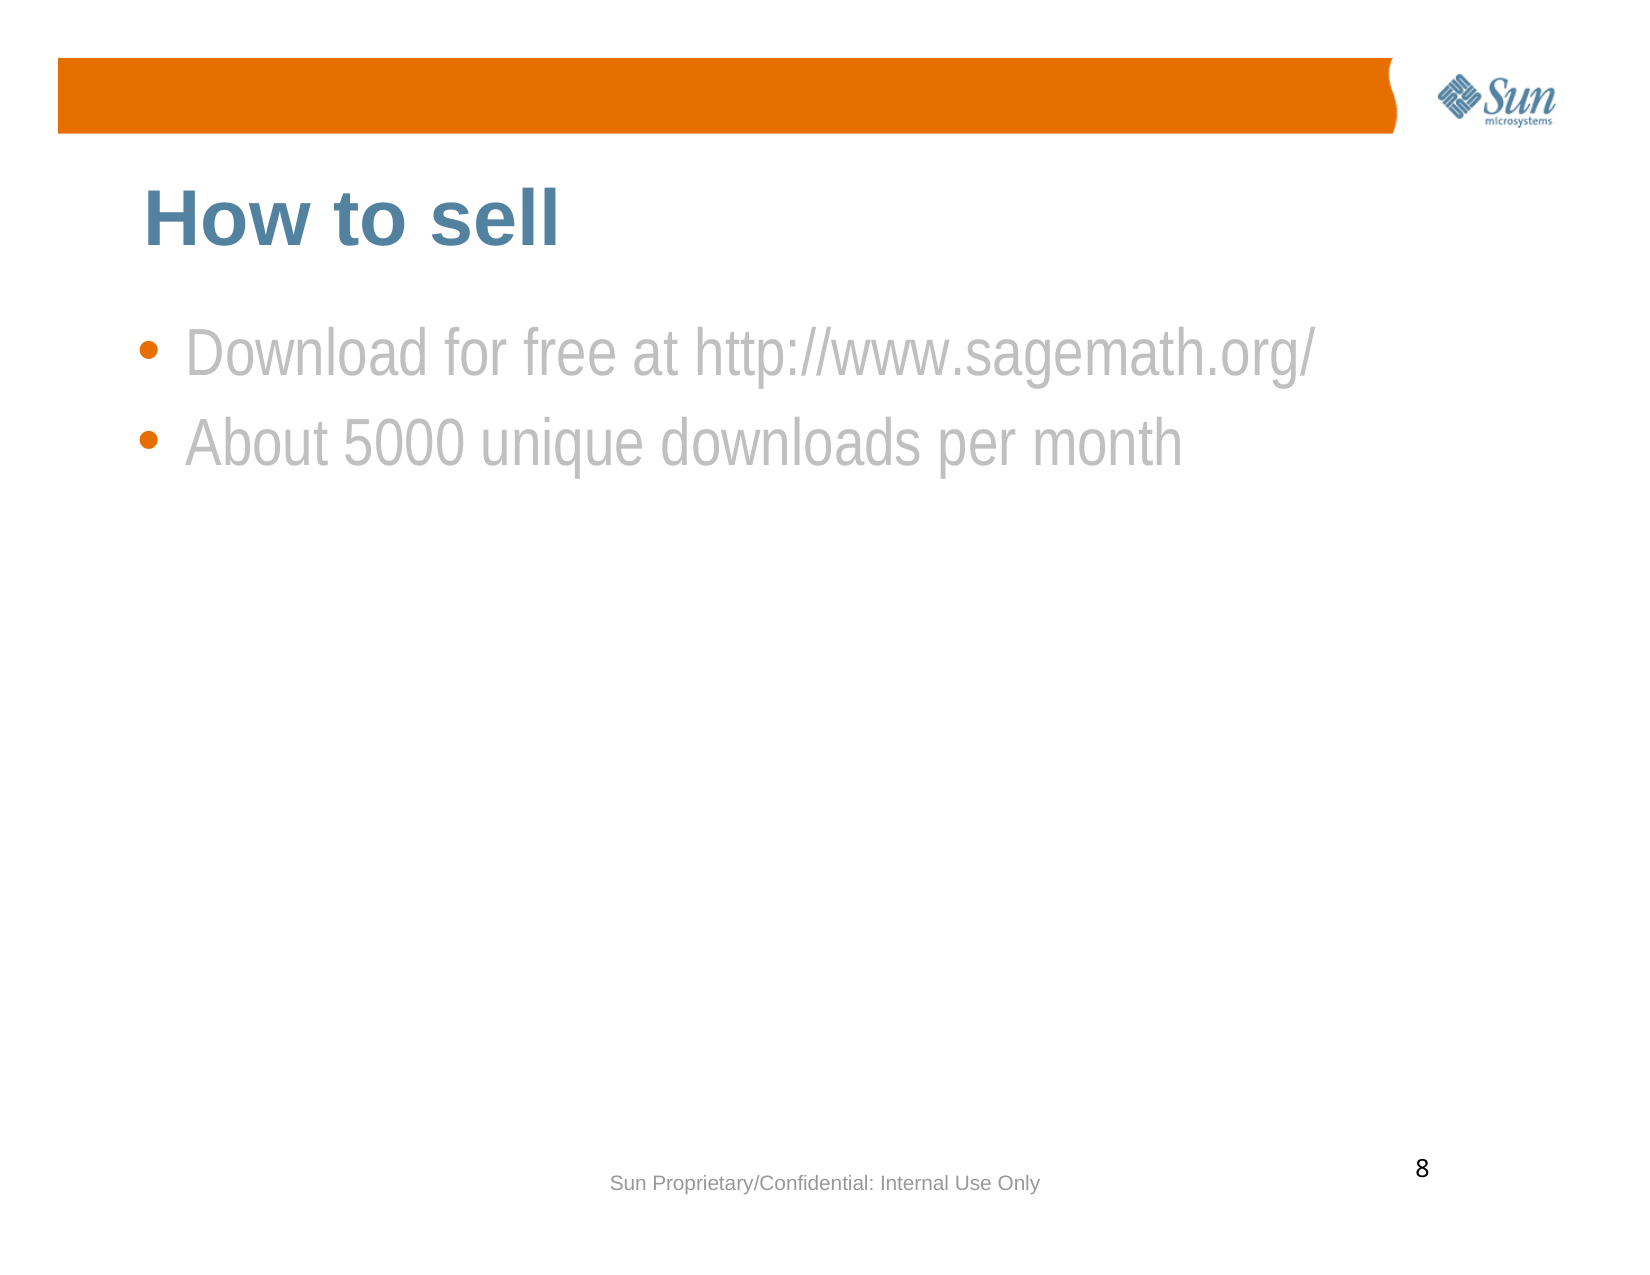

# How to sell
Download for free at http://www.sagemath.org/
About 5000 unique downloads per month